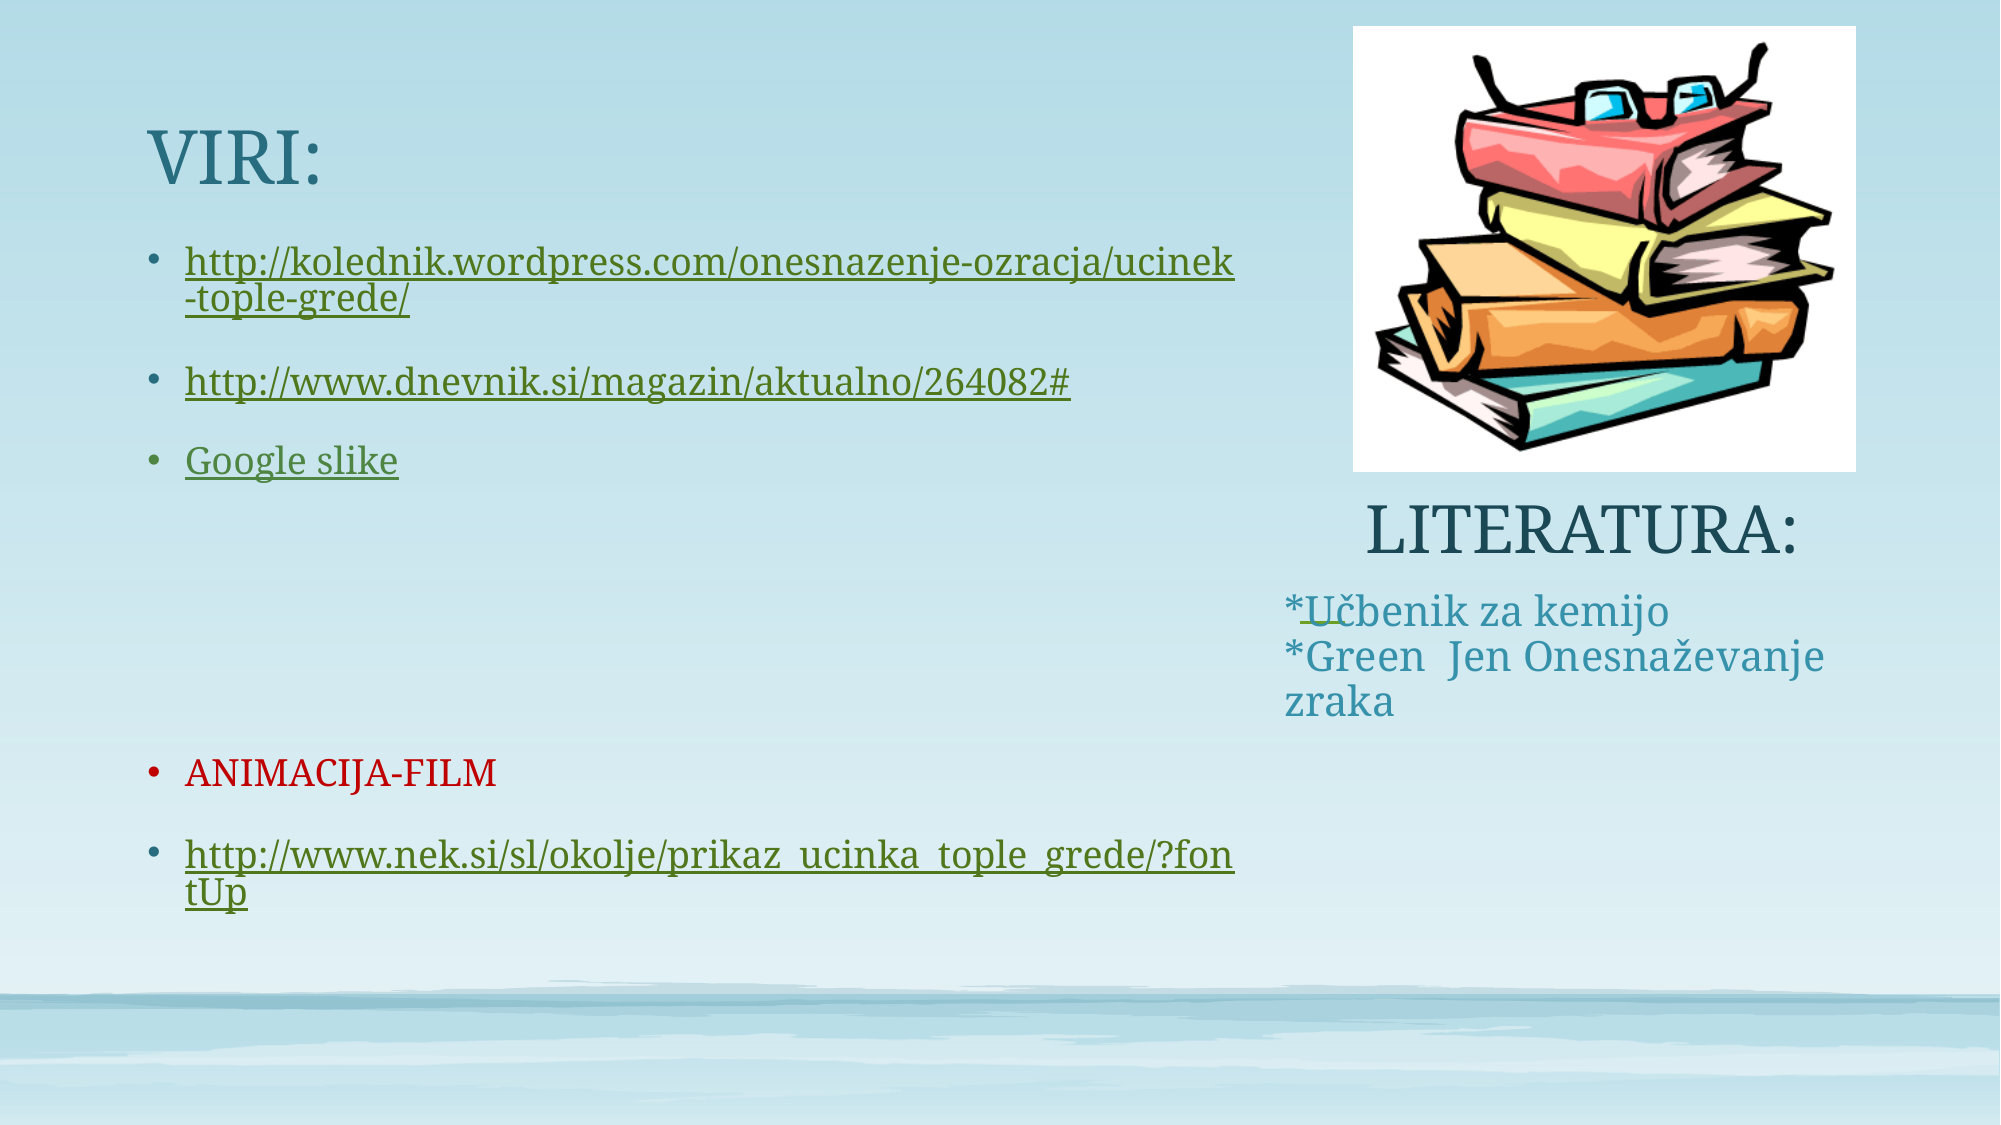

VIRI:
http://kolednik.wordpress.com/onesnazenje-ozracja/ucinek-tople-grede/
http://www.dnevnik.si/magazin/aktualno/264082#
Google slike
ANIMACIJA-FILM
http://www.nek.si/sl/okolje/prikaz_ucinka_tople_grede/?fontUp
# LITERATURA:
*Učbenik za kemijo
*Green Jen Onesnaževanje zraka